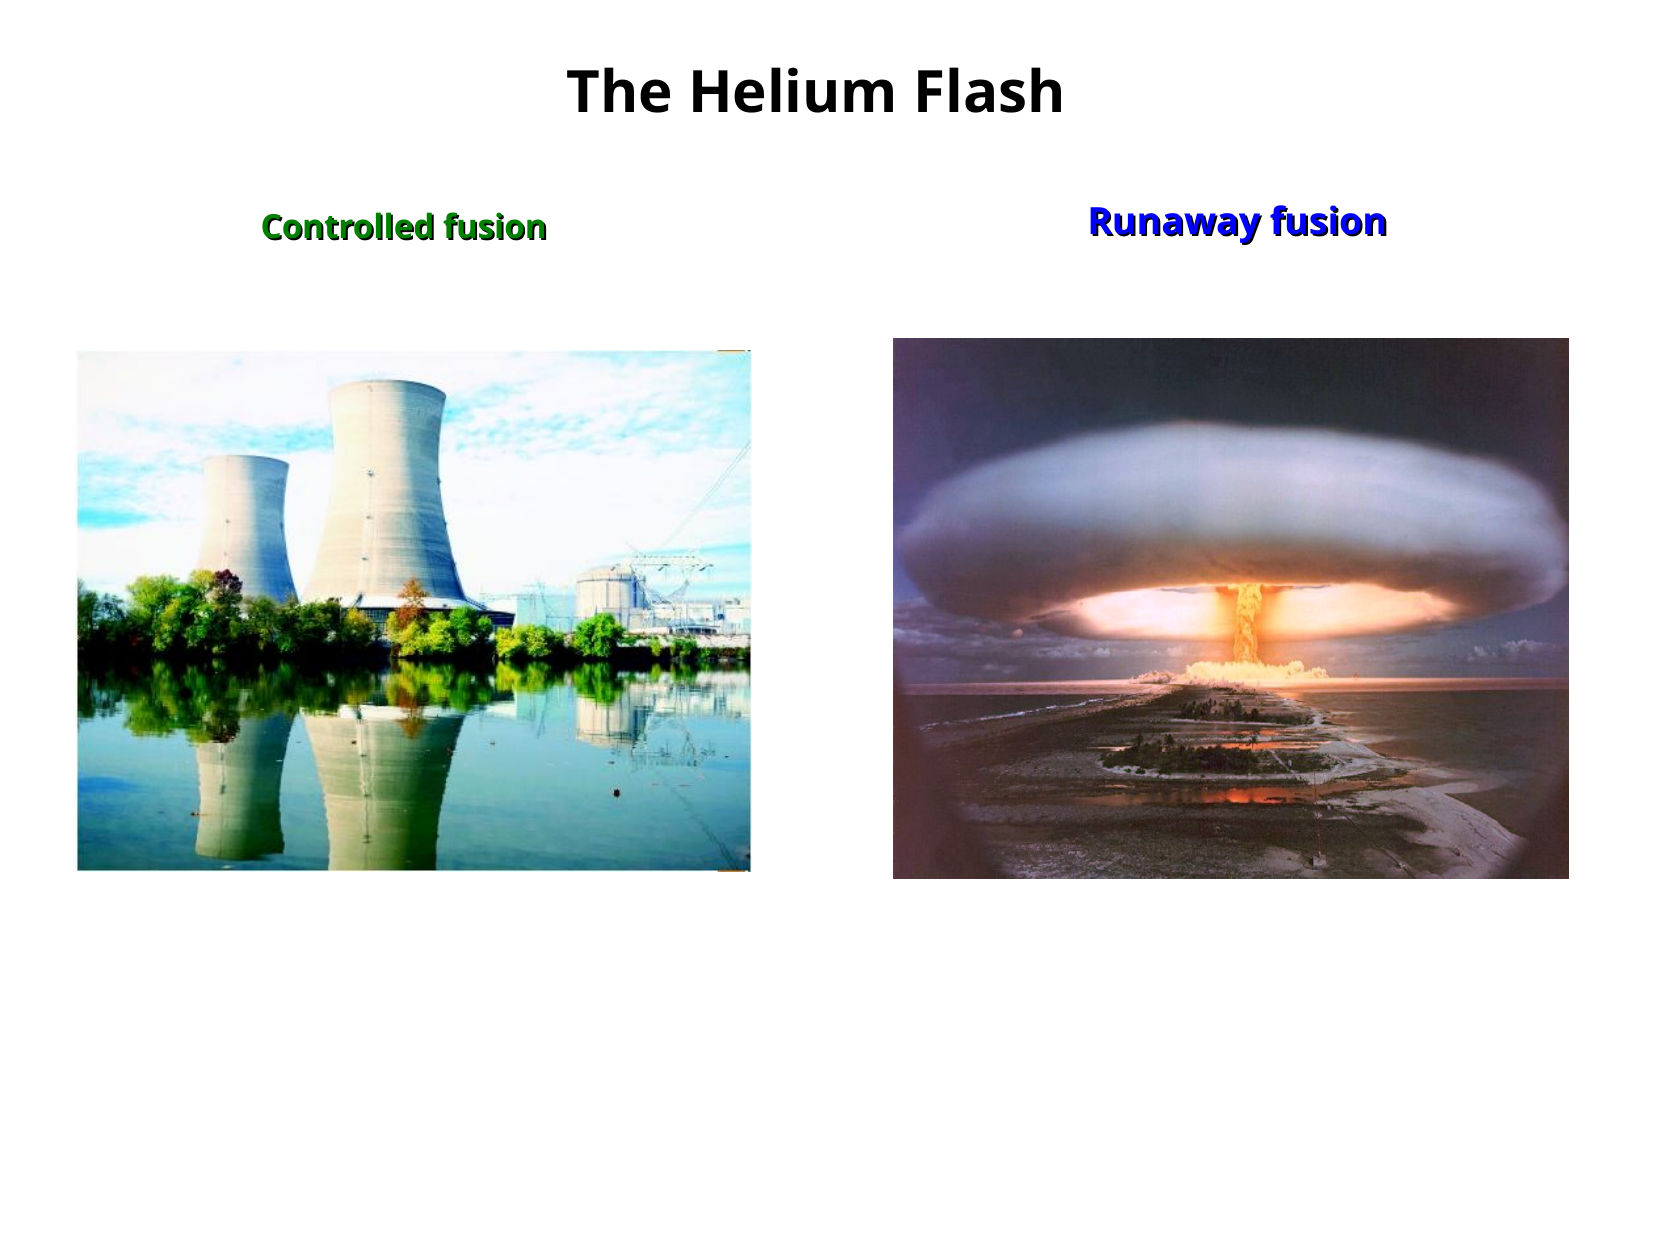

The Helium Flash
Controlled fusion
Runaway fusion